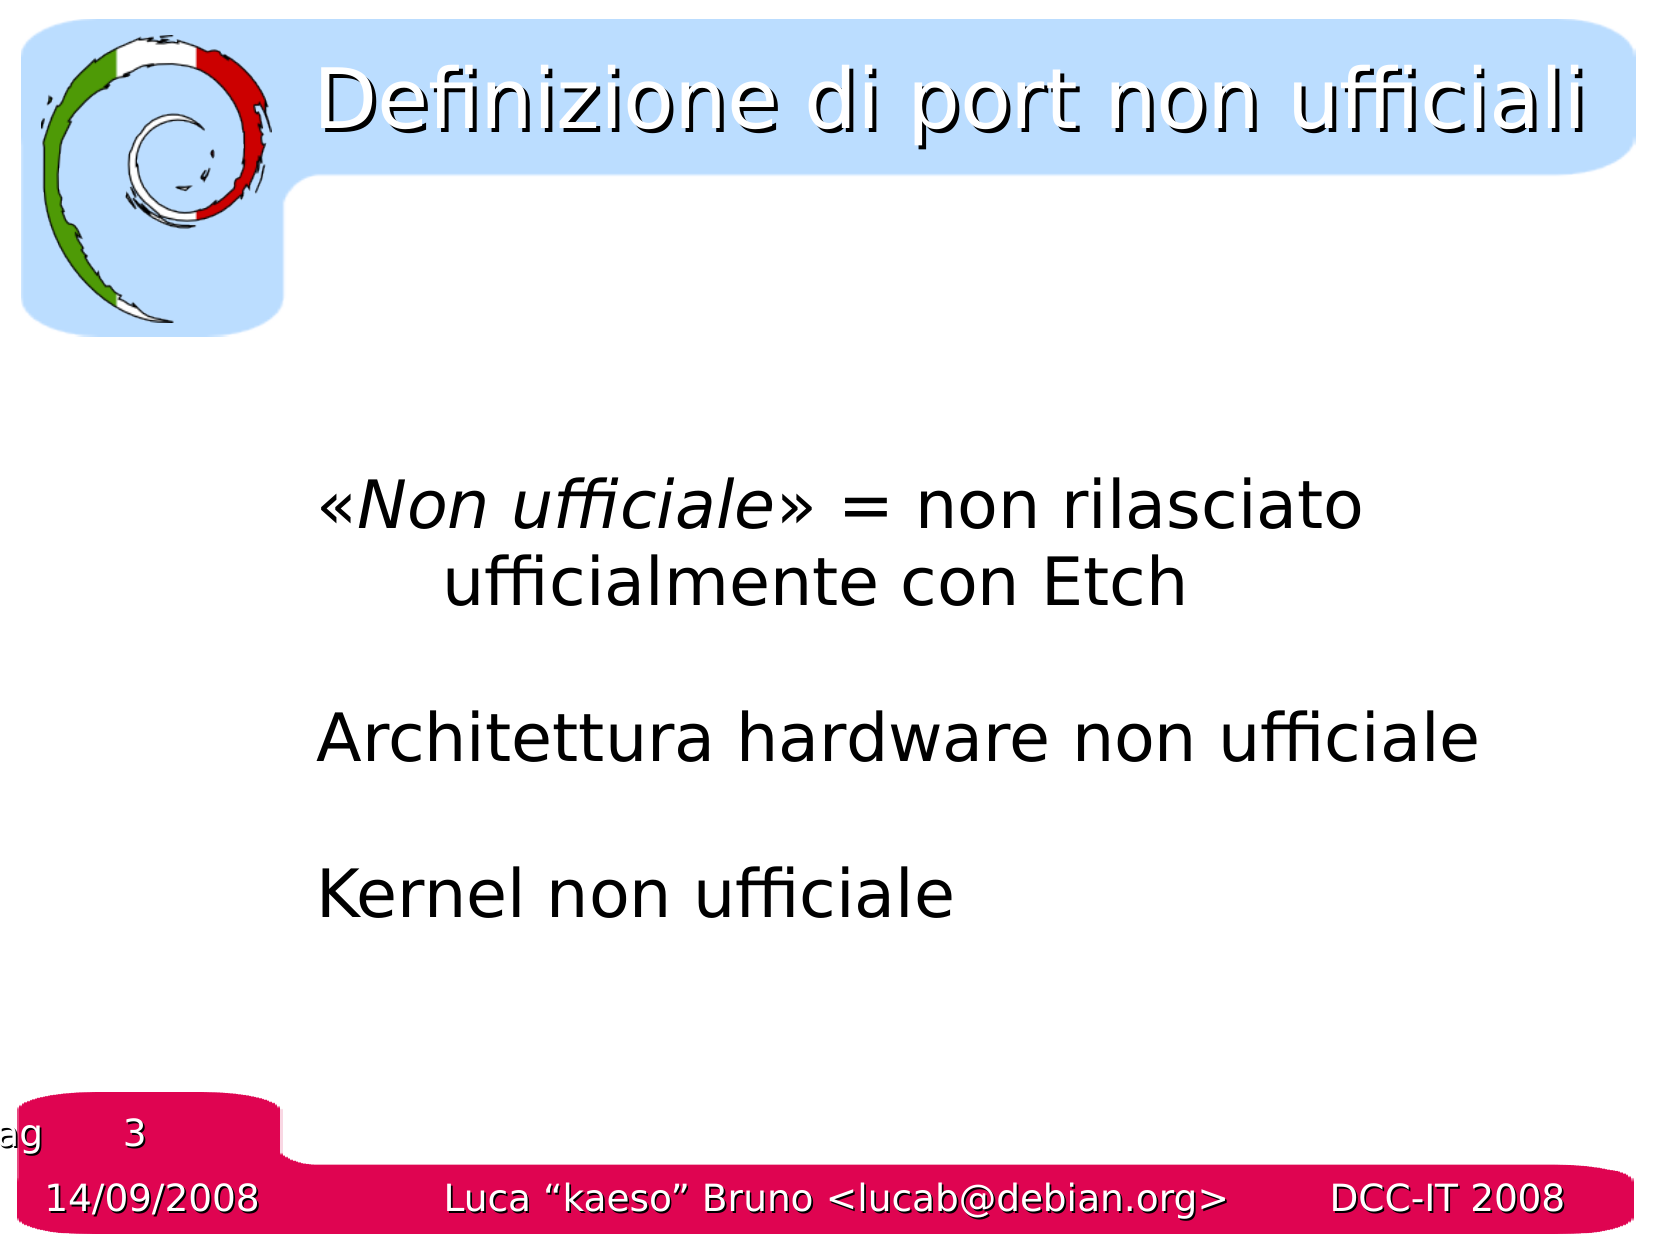

# Definizione di port non ufficiali
Pag
Luca “kaeso” Bruno <lucab@debian.org> 		DCC-IT 2008
14/09/2008
 «Non ufficiale» = non rilasciato 					ufficialmente con Etch
 Architettura hardware non ufficiale
 Kernel non ufficiale